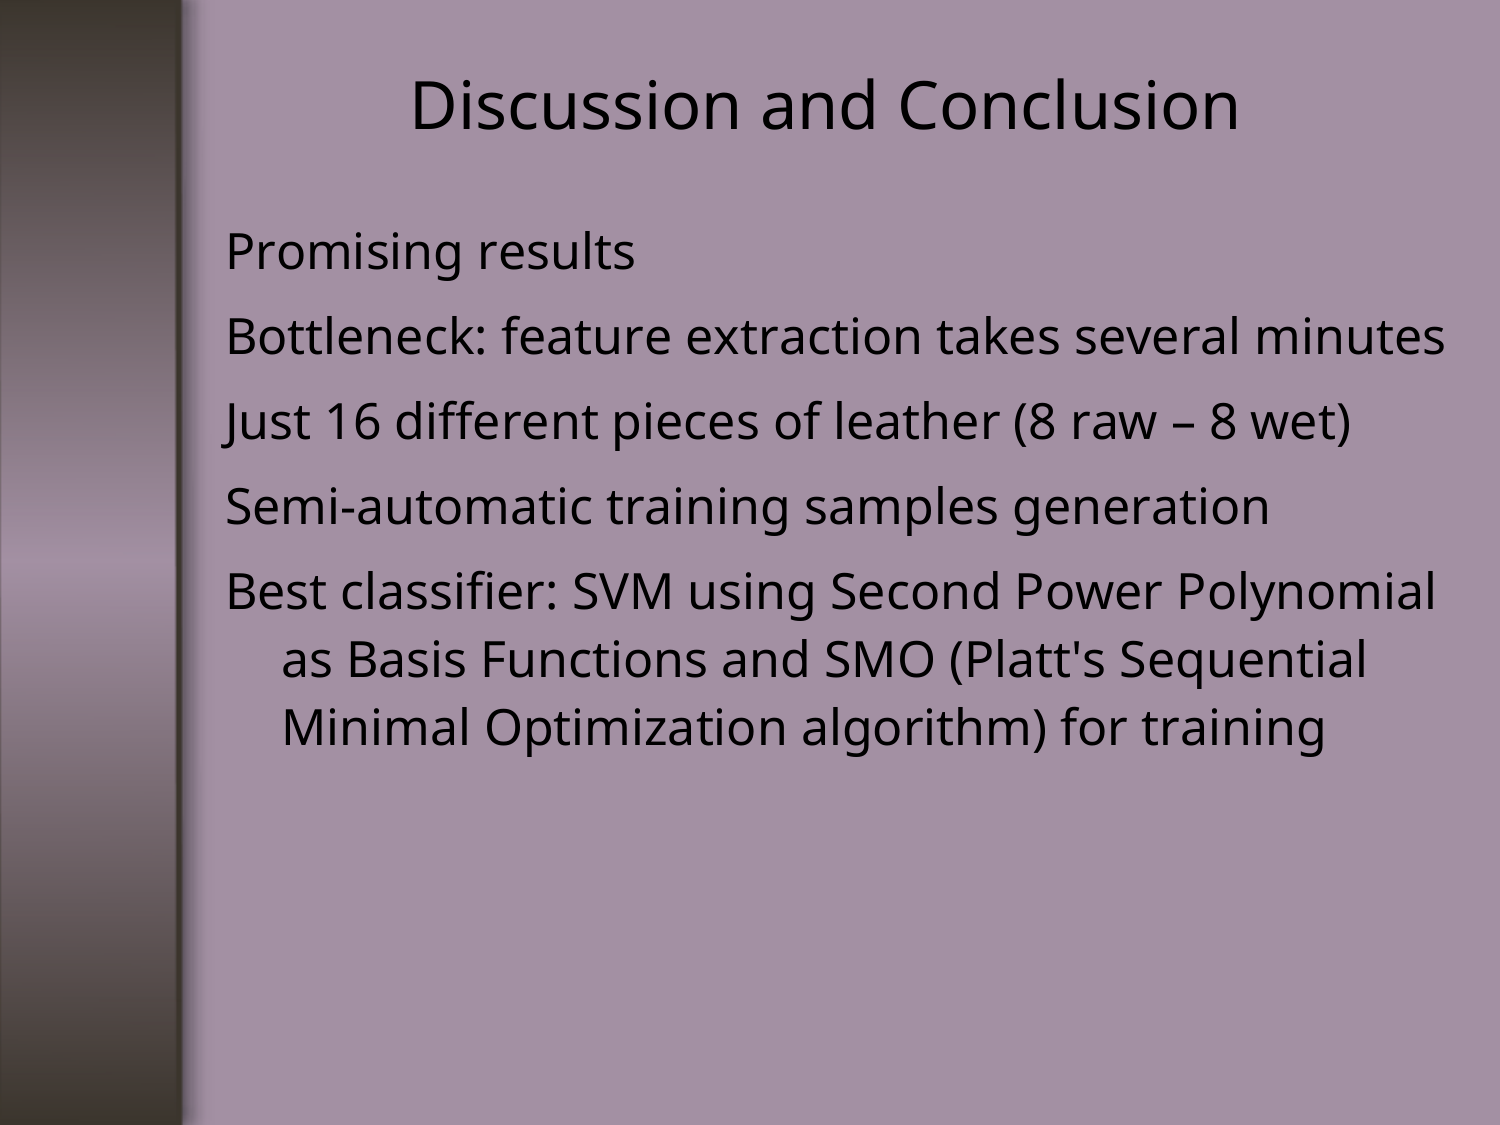

# Discussion and Conclusion
Promising results
Bottleneck: feature extraction takes several minutes
Just 16 different pieces of leather (8 raw – 8 wet)
Semi-automatic training samples generation
Best classifier: SVM using Second Power Polynomial as Basis Functions and SMO (Platt's Sequential Minimal Optimization algorithm) for training